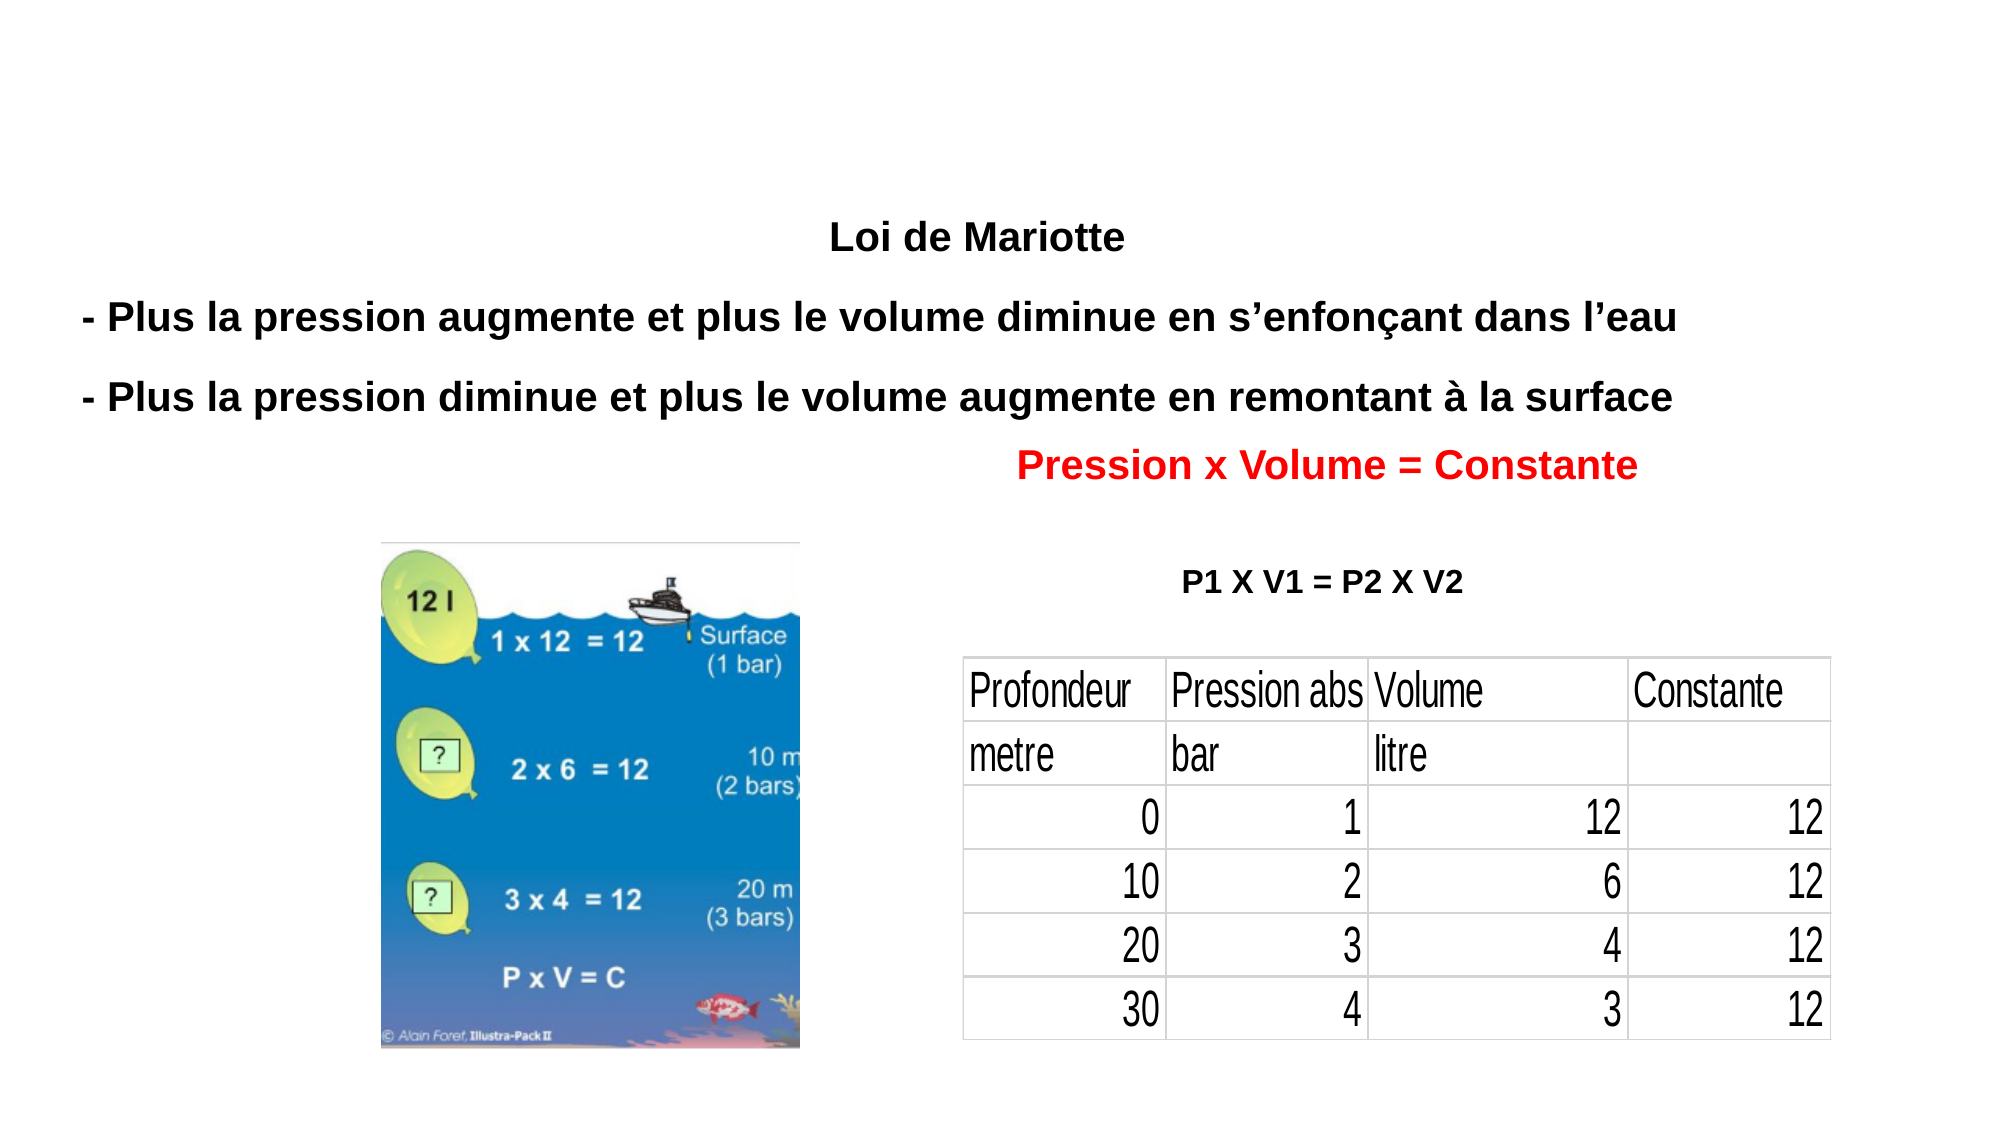

Loi de Mariotte
- Plus la pression augmente et plus le volume diminue en s’enfonçant dans l’eau
- Plus la pression diminue et plus le volume augmente en remontant à la surface
Pression x Volume = Constante
P1 X V1 = P2 X V2